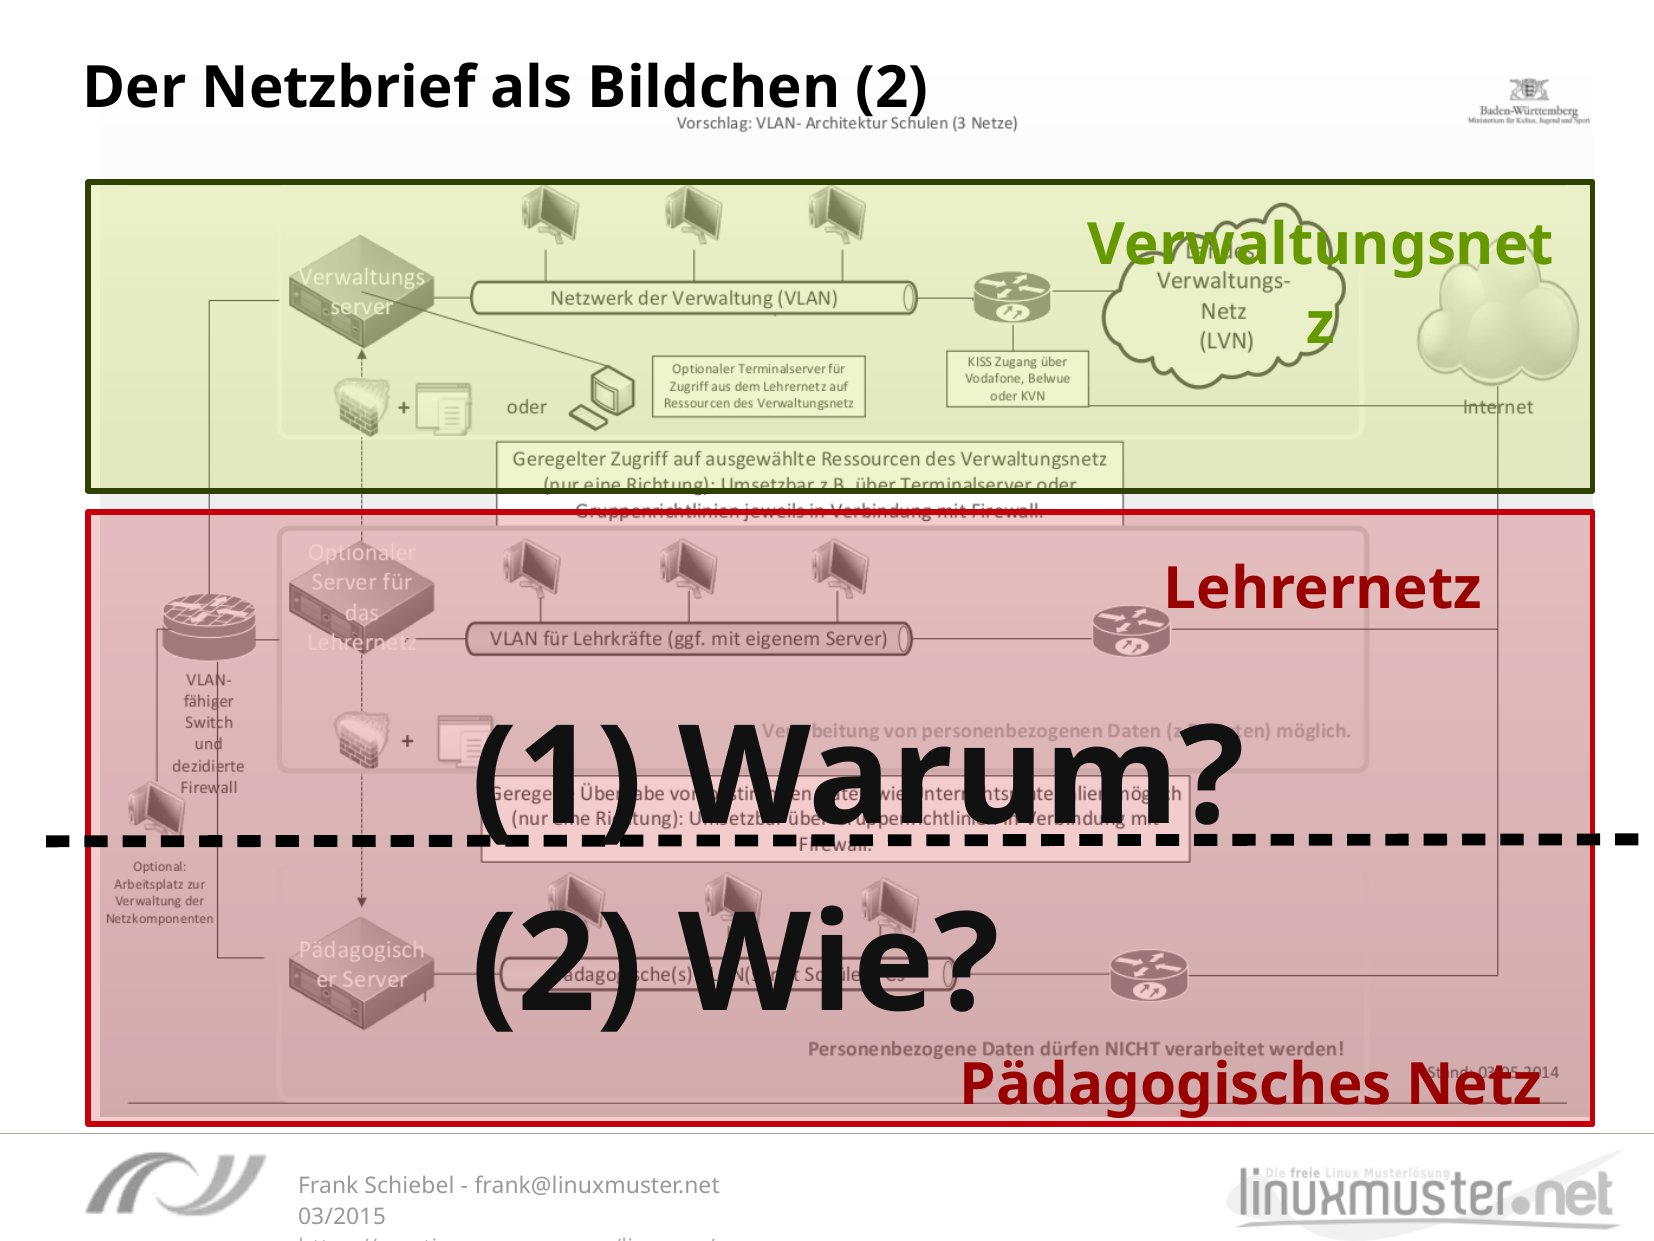

Der Netzbrief als Bildchen (2)
#
Verwaltungsnetz
Lehrernetz
(1) Warum?
(2) Wie?
Pädagogisches Netz